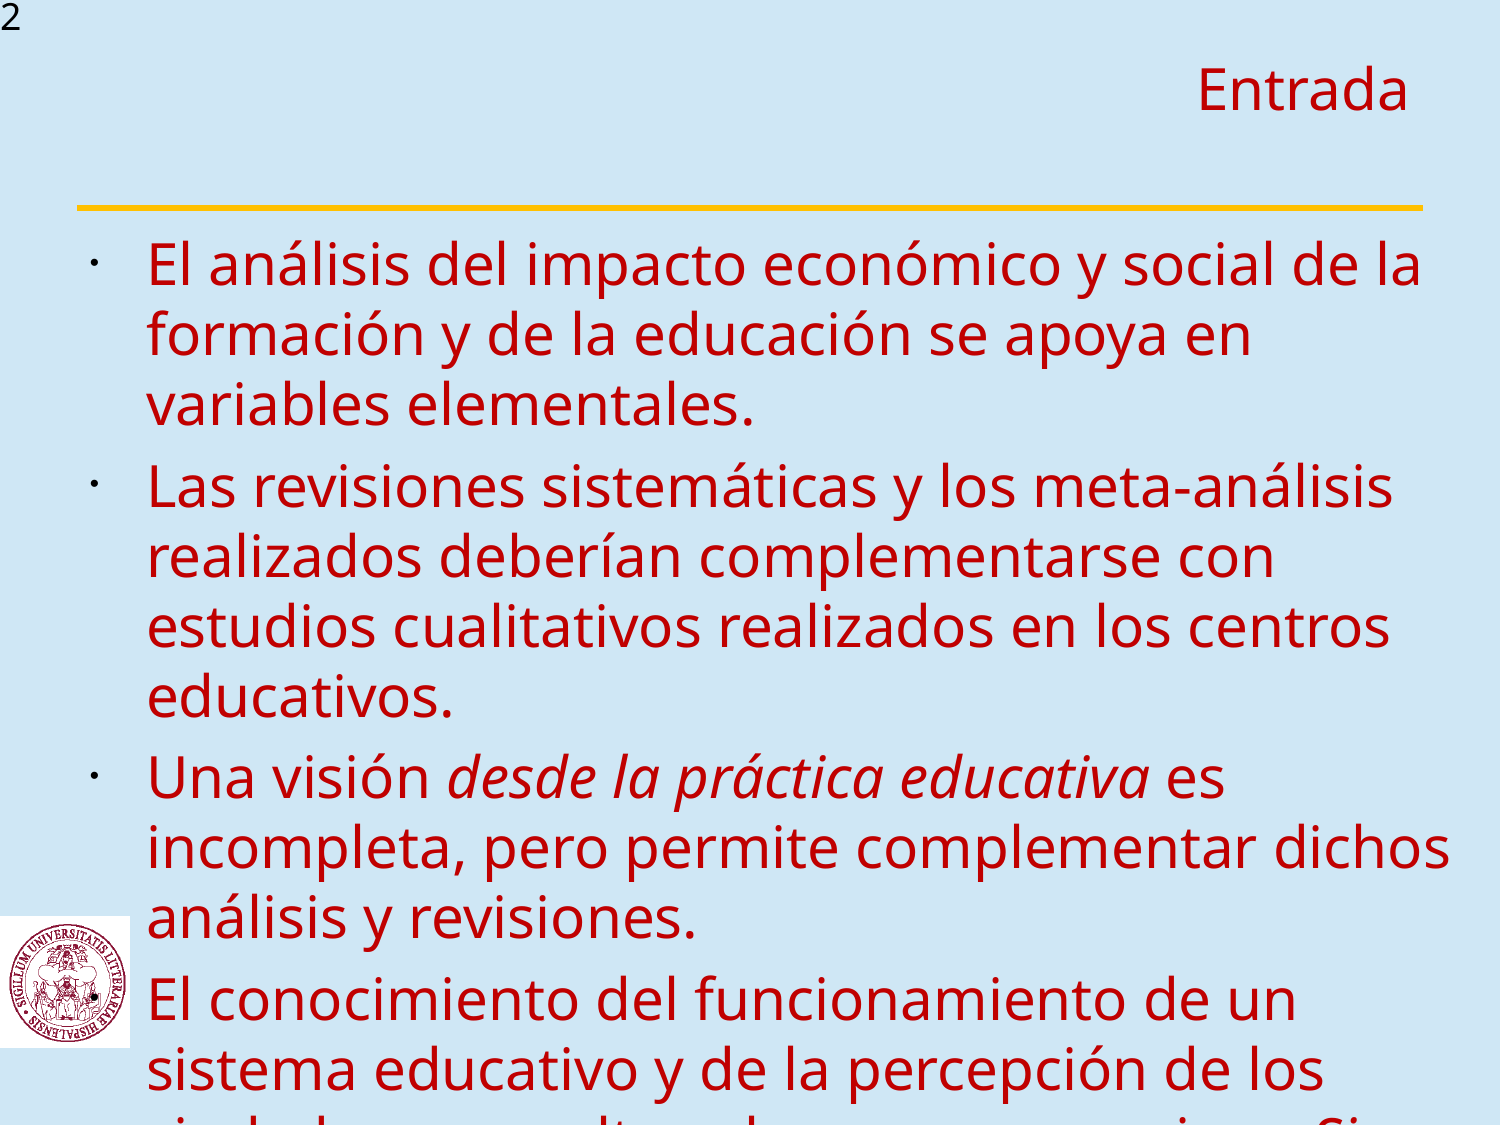

# Entrada
El análisis del impacto económico y social de la formación y de la educación se apoya en variables elementales.
Las revisiones sistemáticas y los meta-análisis realizados deberían complementarse con estudios cualitativos realizados en los centros educativos.
Una visión desde la práctica educativa es incompleta, pero permite complementar dichos análisis y revisiones.
El conocimiento del funcionamiento de un sistema educativo y de la percepción de los ciudadanos resultan clave para su mejora. Sin evaluación (participativa) no hay mejora.
Es necesario ir más allá de los cambios y recambios y plantearse un rediseño del sistema: debemos reconfigurar las relaciones entre economía, sociedad y educación.